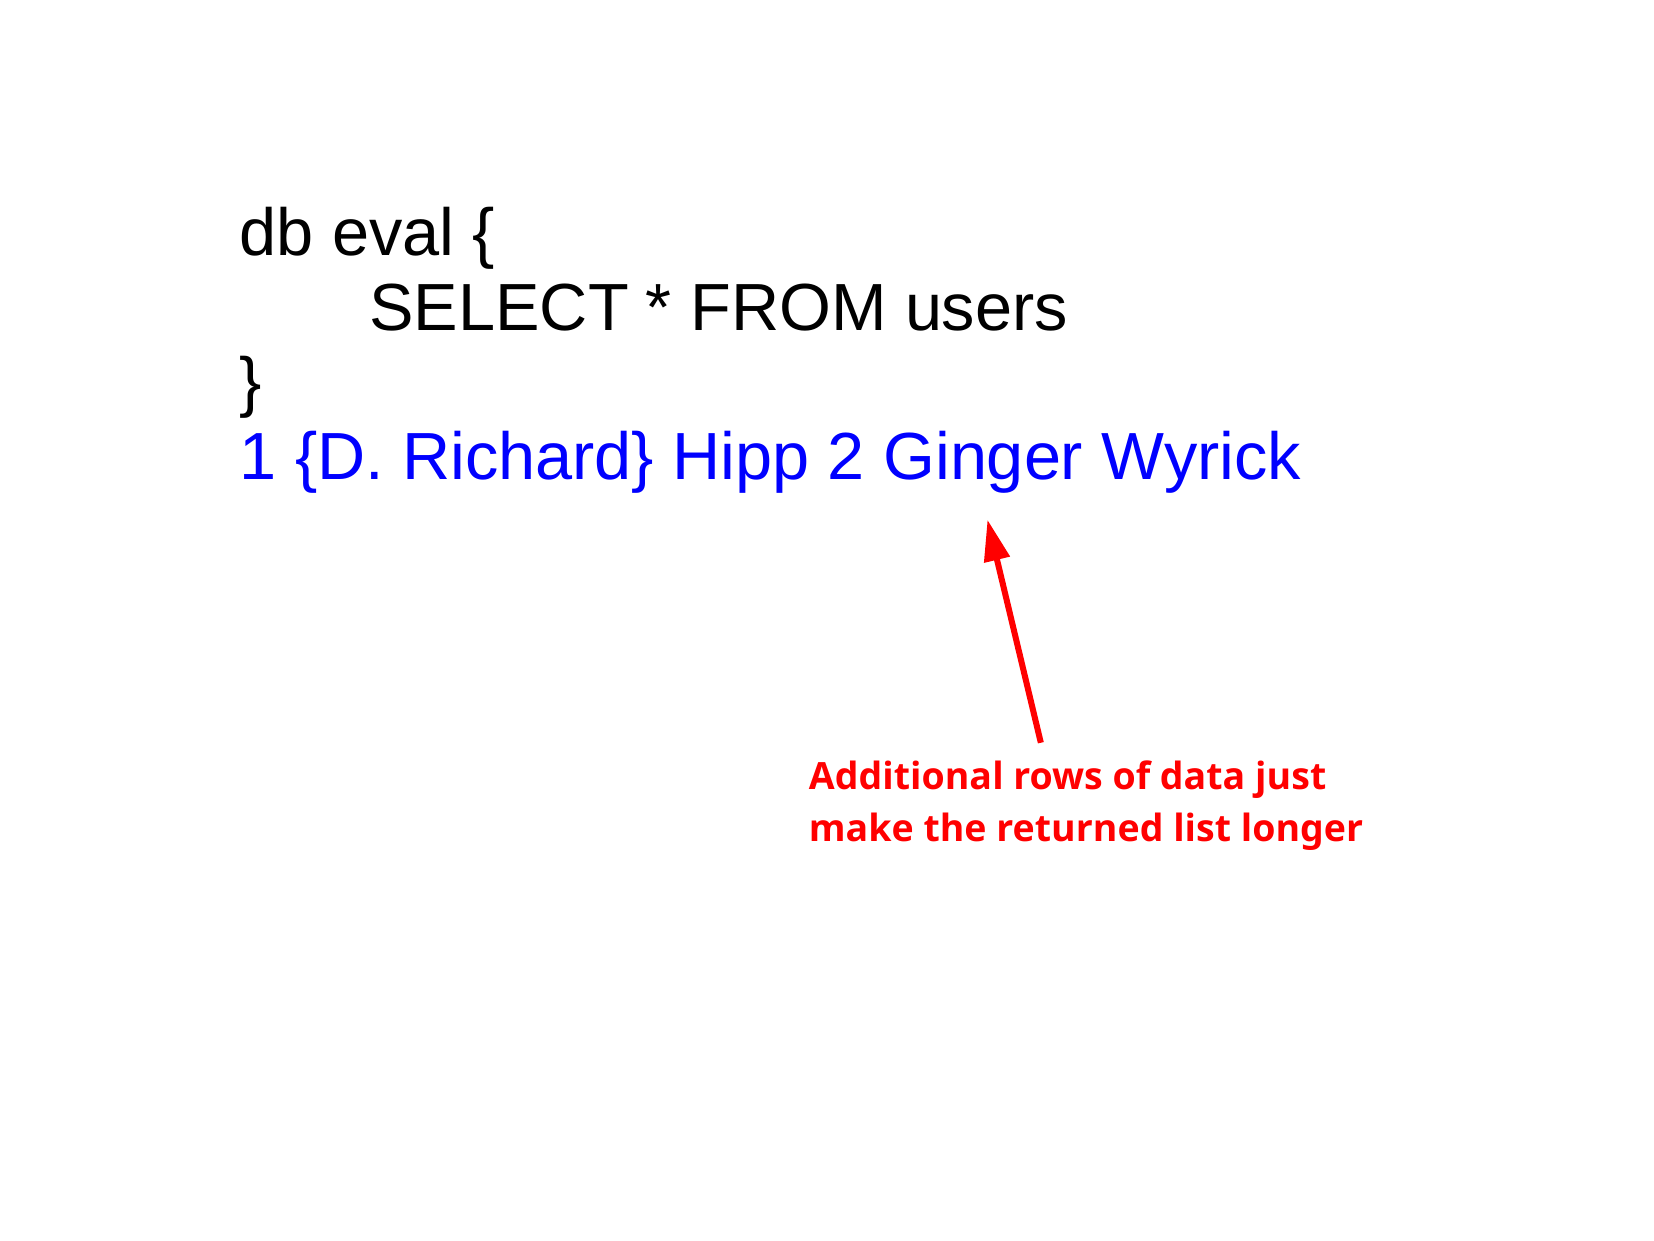

db eval {
 SELECT * FROM users
}
1 {D. Richard} Hipp 2 Ginger Wyrick
Additional rows of data just
make the returned list longer